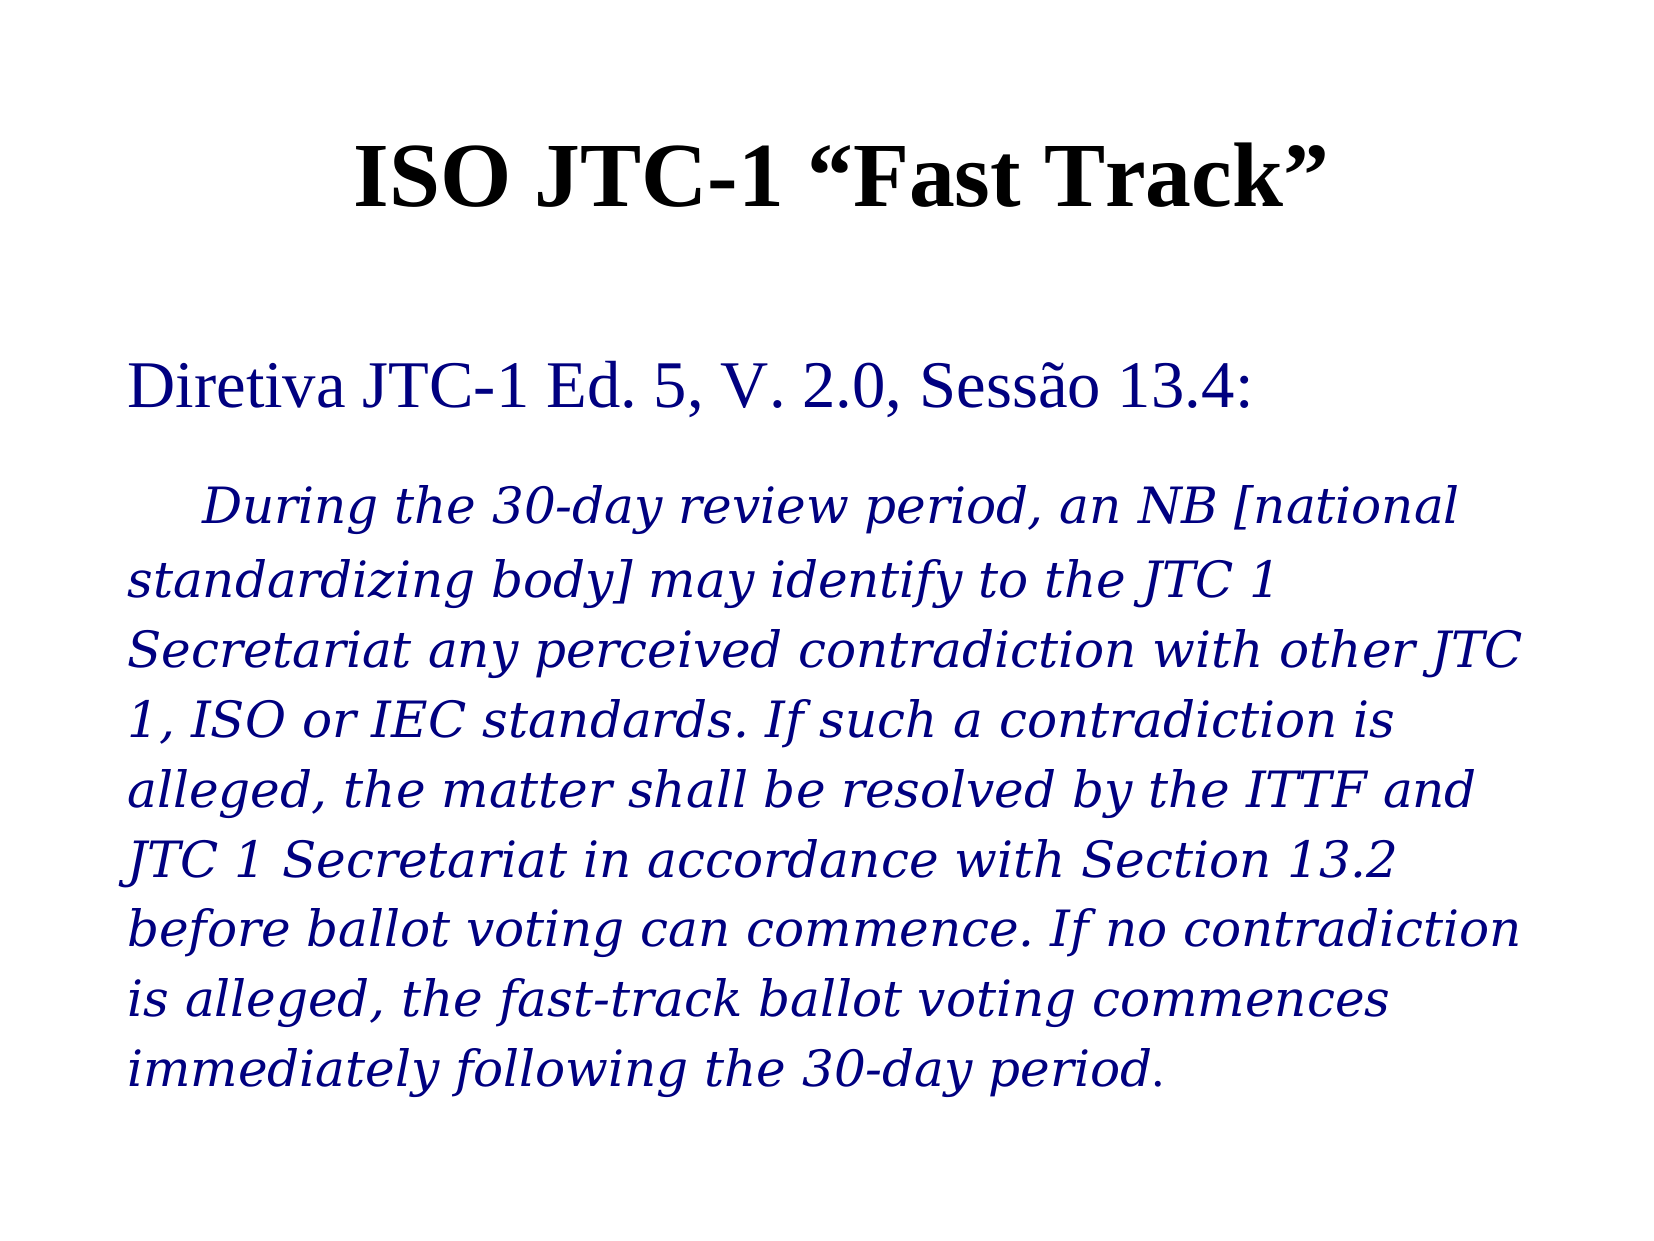

# ISO JTC-1 “Fast Track”
Diretiva JTC-1 Ed. 5, V. 2.0, Sessão 13.4:
 During the 30-day review period, an NB [national standardizing body] may identify to the JTC 1 Secretariat any perceived contradiction with other JTC 1, ISO or IEC standards. If such a contradiction is alleged, the matter shall be resolved by the ITTF and JTC 1 Secretariat in accordance with Section 13.2 before ballot voting can commence. If no contradiction is alleged, the fast-track ballot voting commences immediately following the 30-day period.